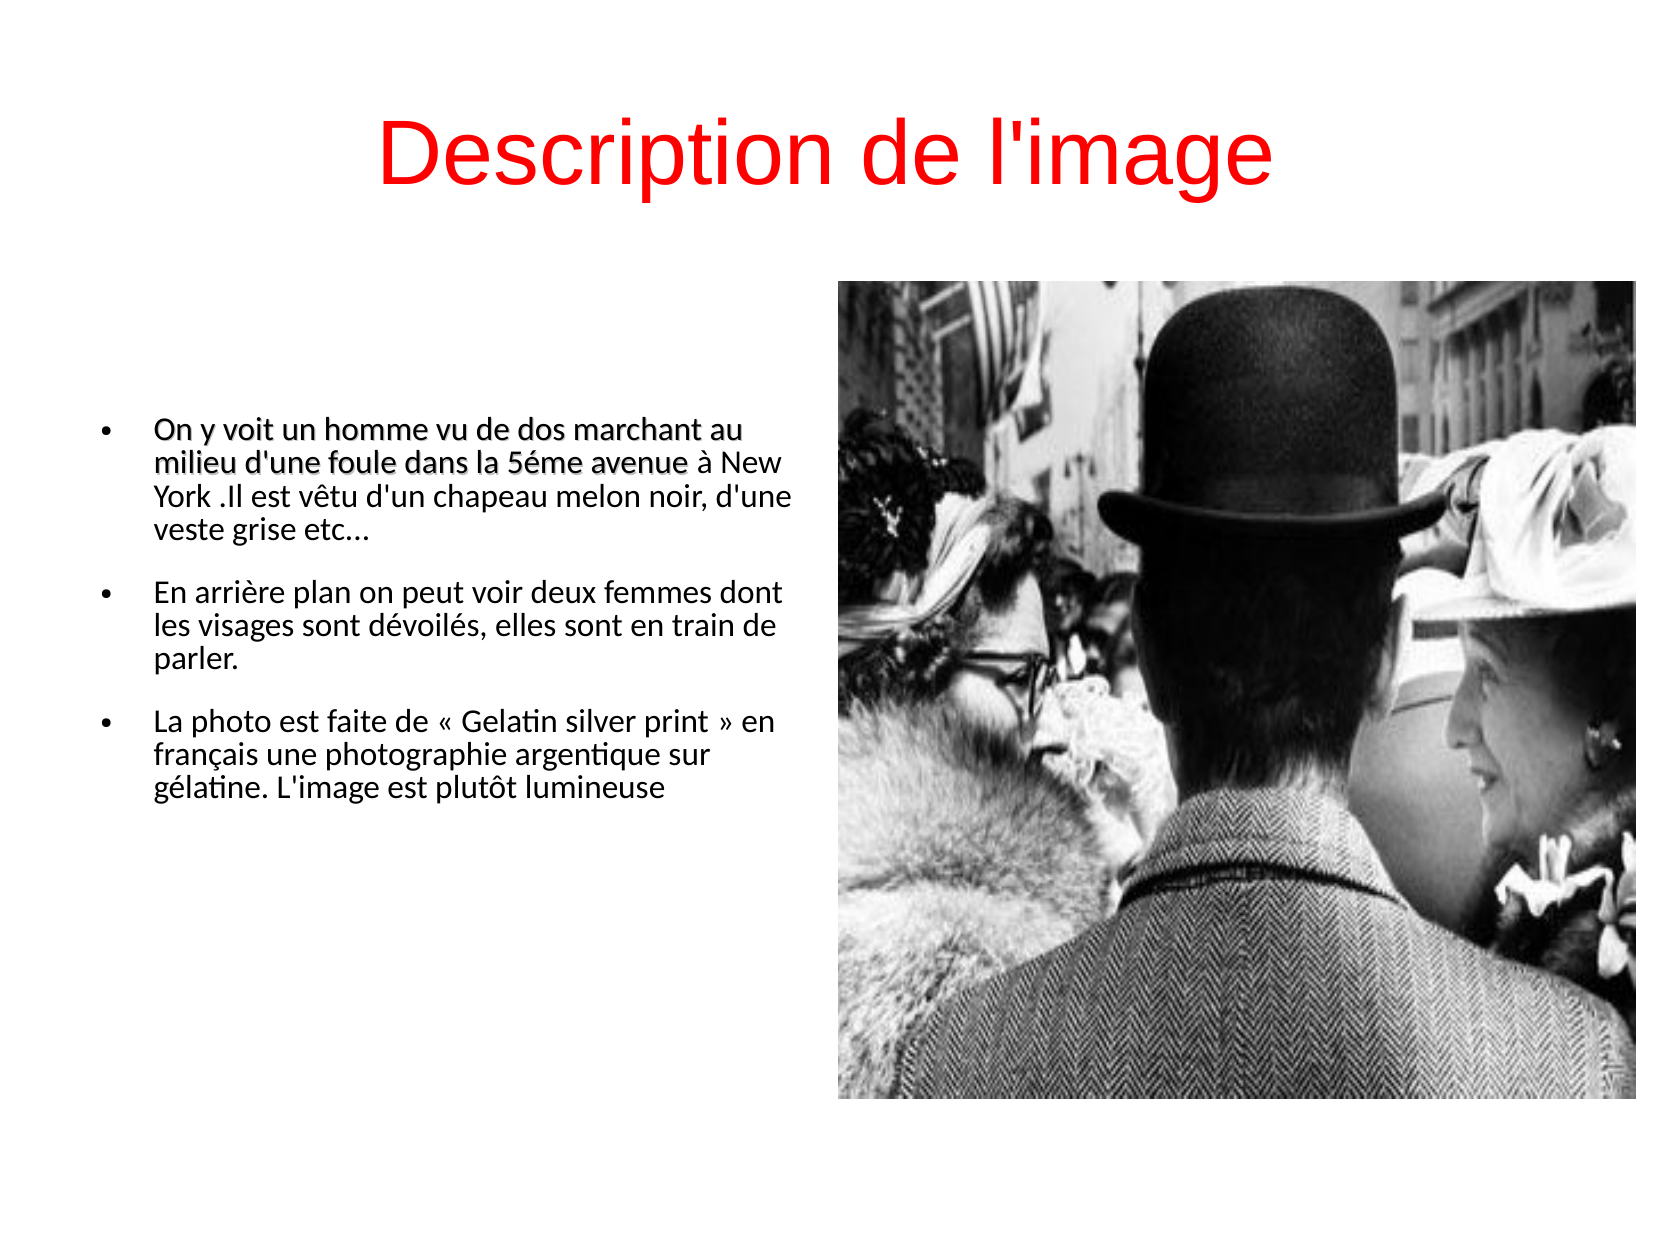

# Description de l'image
On y voit un homme vu de dos marchant au milieu d'une foule dans la 5éme avenue à New York .Il est vêtu d'un chapeau melon noir, d'une veste grise etc...
En arrière plan on peut voir deux femmes dont les visages sont dévoilés, elles sont en train de parler.
La photo est faite de « Gelatin silver print » en français une photographie argentique sur gélatine. L'image est plutôt lumineuse